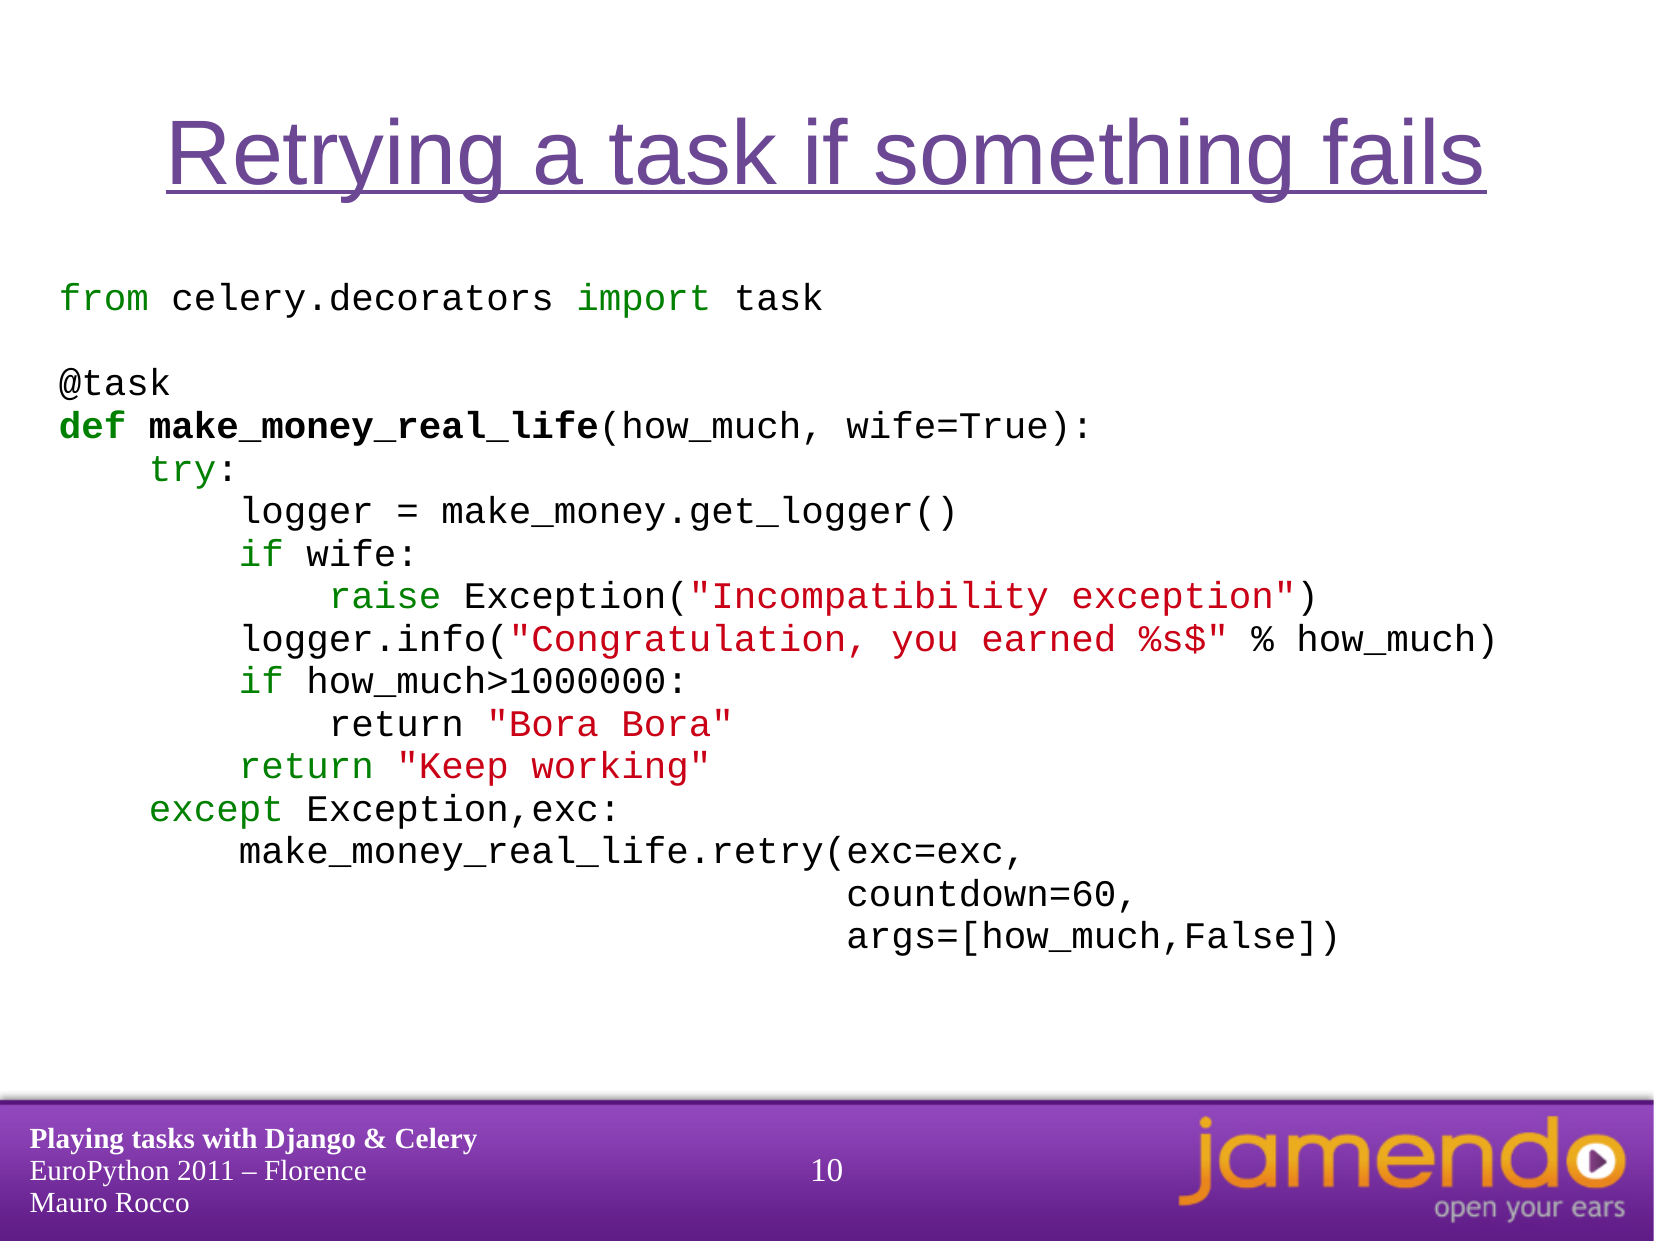

# Retrying a task if something fails
from celery.decorators import task
@task
def make_money_real_life(how_much, wife=True):
 try:
 logger = make_money.get_logger()
 if wife:
 raise Exception("Incompatibility exception")
 logger.info("Congratulation, you earned %s$" % how_much)
 if how_much>1000000:
 return "Bora Bora"
 return "Keep working"
 except Exception,exc:
 make_money_real_life.retry(exc=exc,
 countdown=60,
 args=[how_much,False])
10